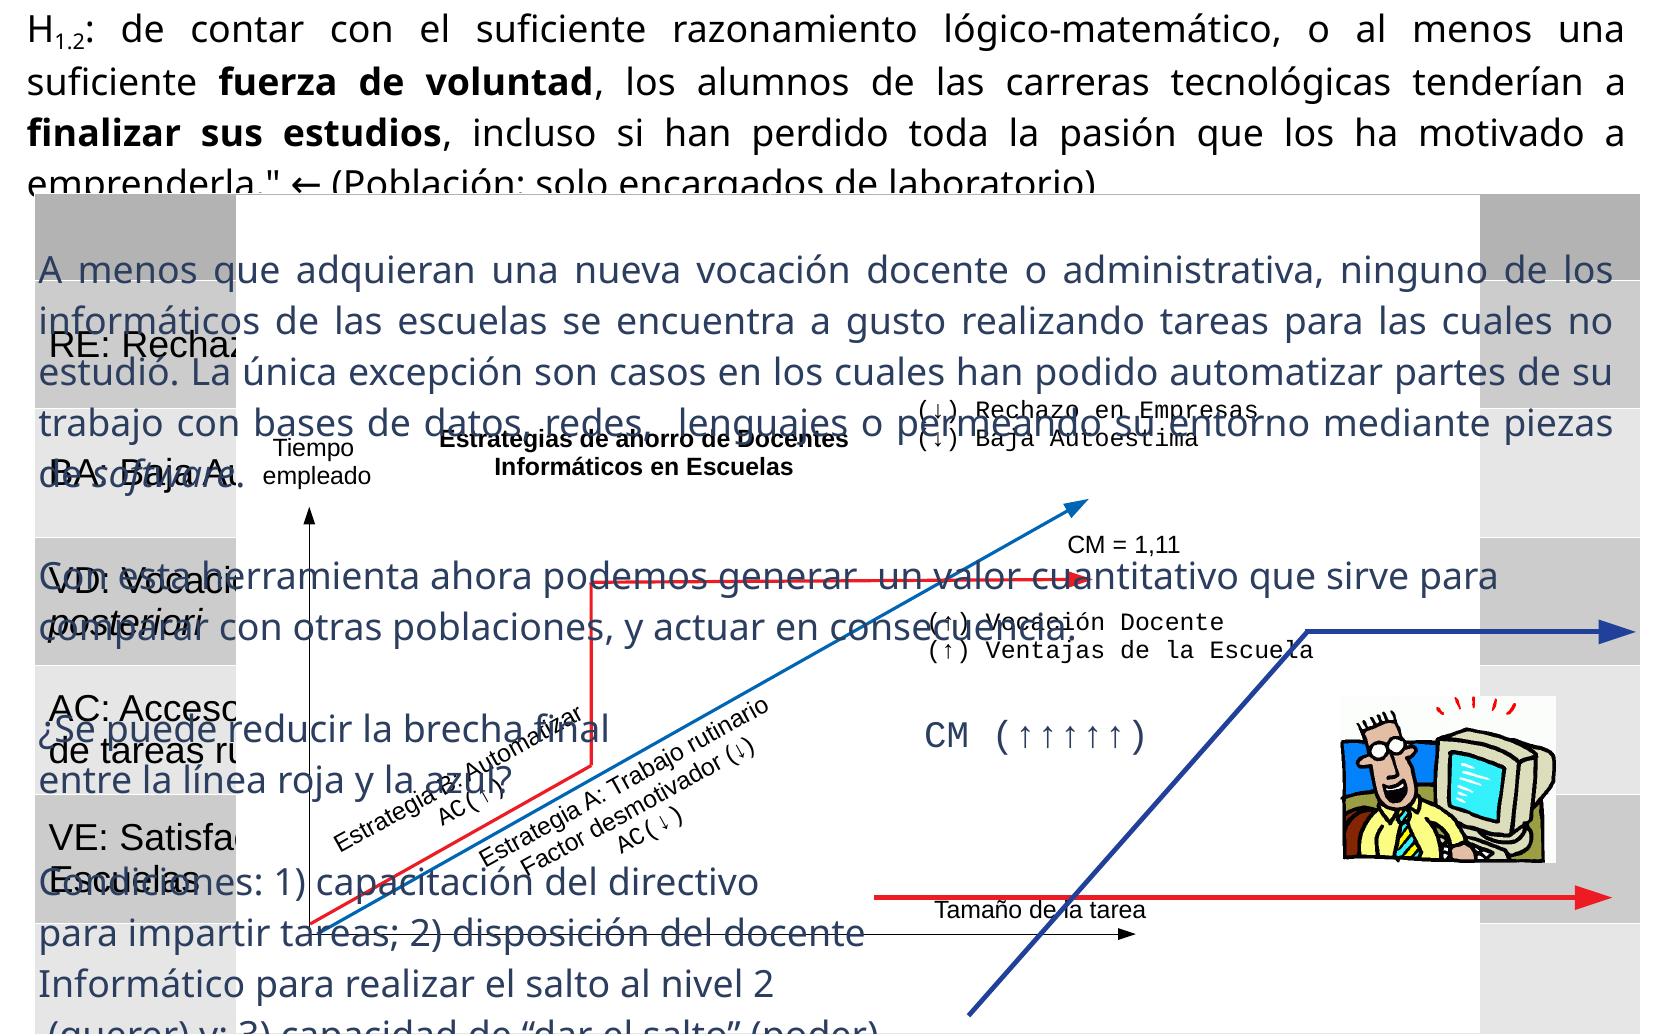

H1.2: de contar con el suficiente razonamiento lógico-matemático, o al menos una suficiente fuerza de voluntad, los alumnos de las carreras tecnológicas tenderían a finalizar sus estudios, incluso si han perdido toda la pasión que los ha motivado a emprenderla." ← (Población: solo encargados de laboratorio)
| Obtención de CM | Ausencia / Presencia |
| --- | --- |
| RE: Rechazo en las Empresas | 0,8571428571 |
| BA: Baja Autoestima | 0,1428571429 |
| VD: Vocación docente adquirida a posteriori | 2,00 |
| AC: Acceso a la complejidad, resolución de tareas rutinarias | - 0,1428571429 |
| VE: Satisfacción, Ventaja de Trabajar en Escuelas | 2,7142857143 |
| | CM = 1,11428571428 |
A menos que adquieran una nueva vocación docente o administrativa, ninguno de los informáticos de las escuelas se encuentra a gusto realizando tareas para las cuales no estudió. La única excepción son casos en los cuales han podido automatizar partes de su trabajo con bases de datos, redes, lenguajes o permeando su entorno mediante piezas de software.
Con esta herramienta ahora podemos generar un valor cuantitativo que sirve para comparar con otras poblaciones, y actuar en consecuencia.
¿Se puede reducir la brecha final
entre la línea roja y la azul?
Condiciones: 1) capacitación del directivo
para impartir tareas; 2) disposición del docente
Informático para realizar el salto al nivel 2
 (querer) y; 3) capacidad de “dar el salto” (poder).
CM (↑↑↑↑↑)